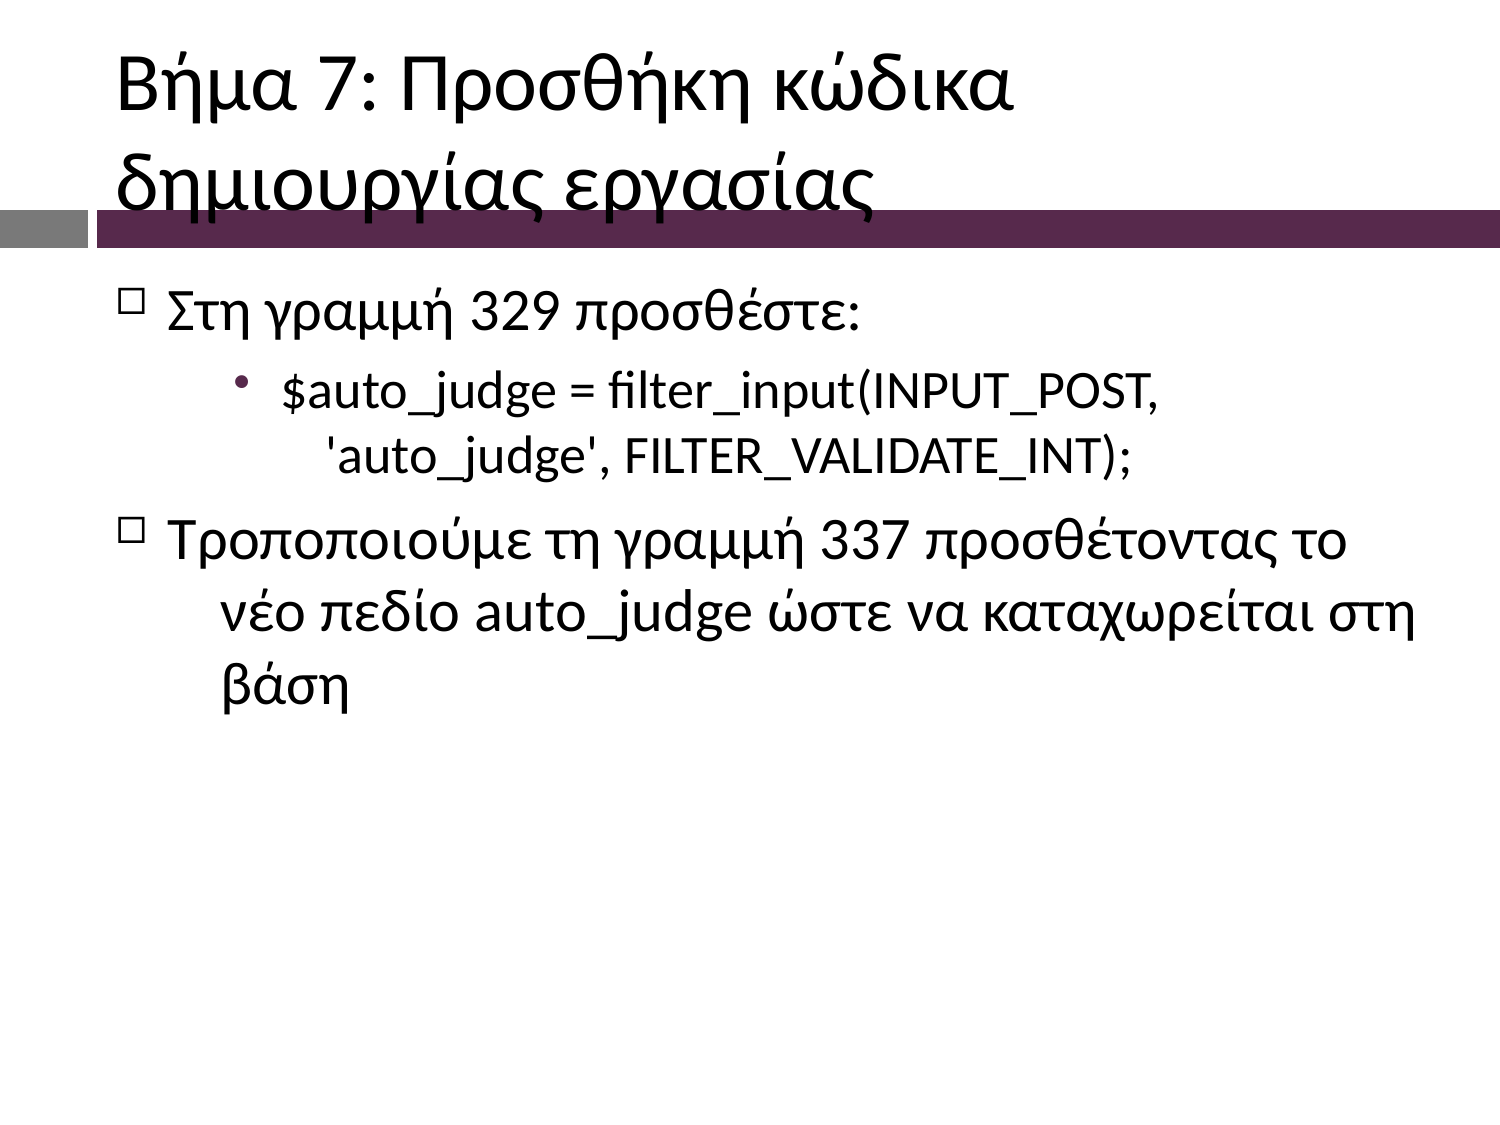

# Βήμα 7: Προσθήκη κώδικα δημιουργίας εργασίας
Στη γραμμή 329 προσθέστε:
$auto_judge = filter_input(INPUT_POST, 'auto_judge', FILTER_VALIDATE_INT);
Τροποποιούμε τη γραμμή 337 προσθέτοντας το νέο πεδίο auto_judge ώστε να καταχωρείται στη βάση